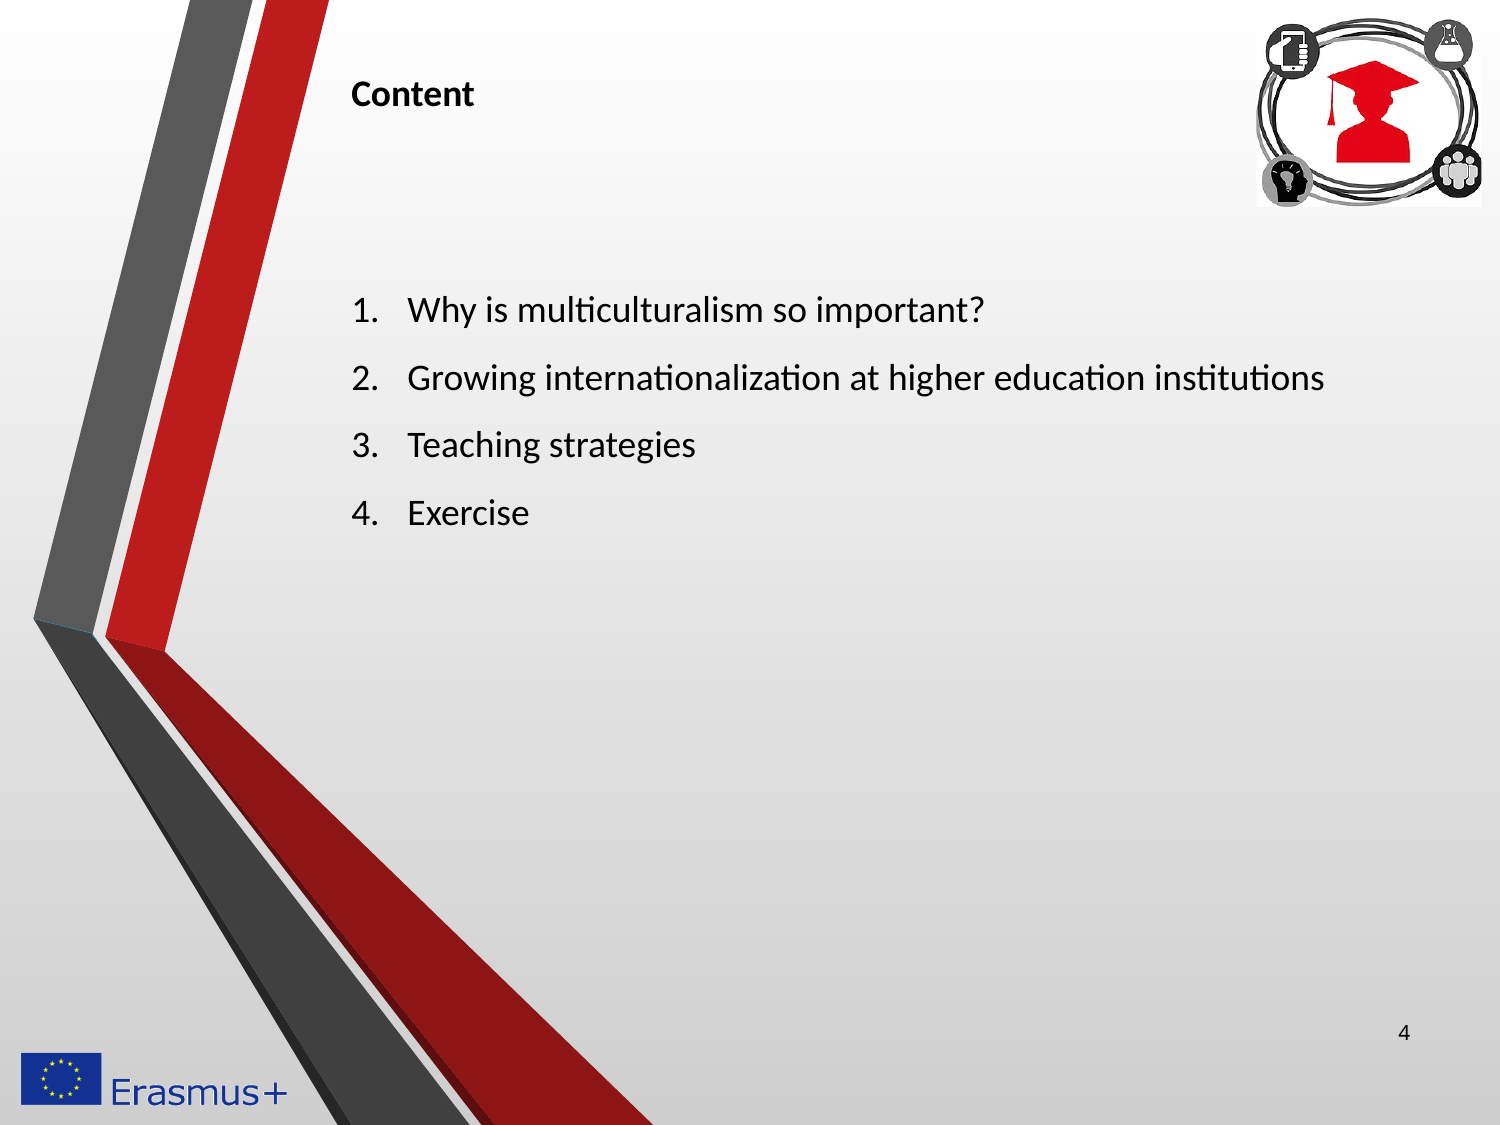

Content
Why is multiculturalism so important?
Growing internationalization at higher education institutions
Teaching strategies
Exercise